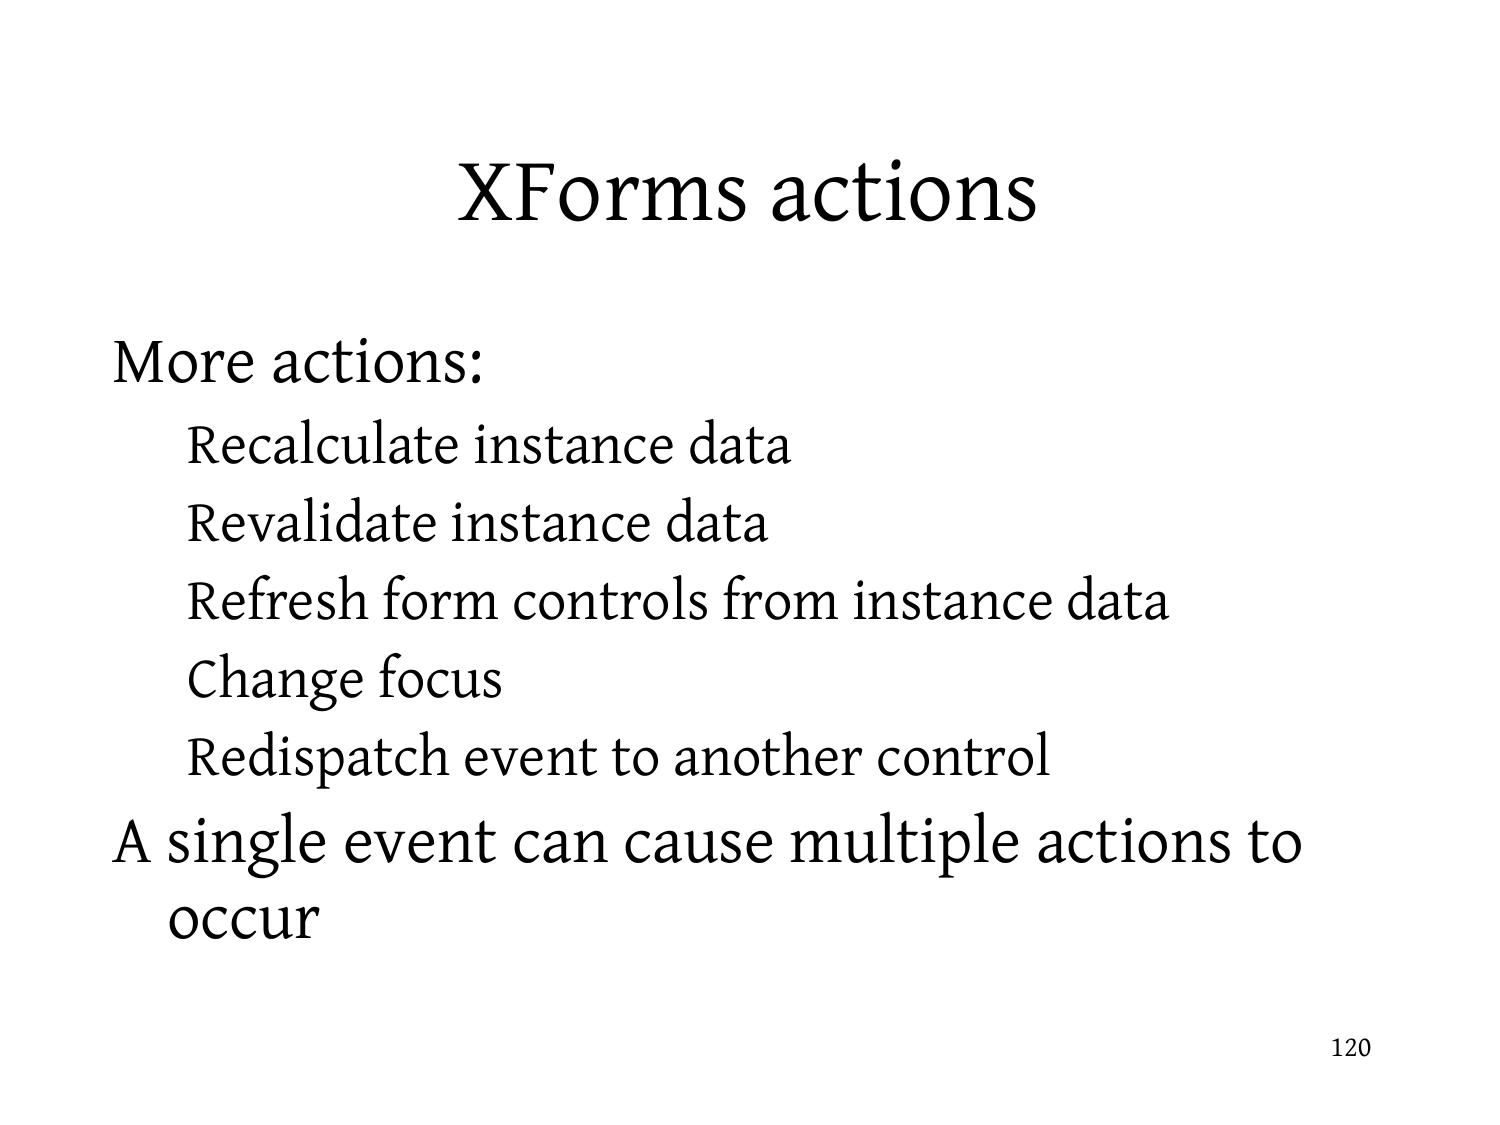

# XForms actions
More actions:
Recalculate instance data
Revalidate instance data
Refresh form controls from instance data
Change focus
Redispatch event to another control
A single event can cause multiple actions to occur